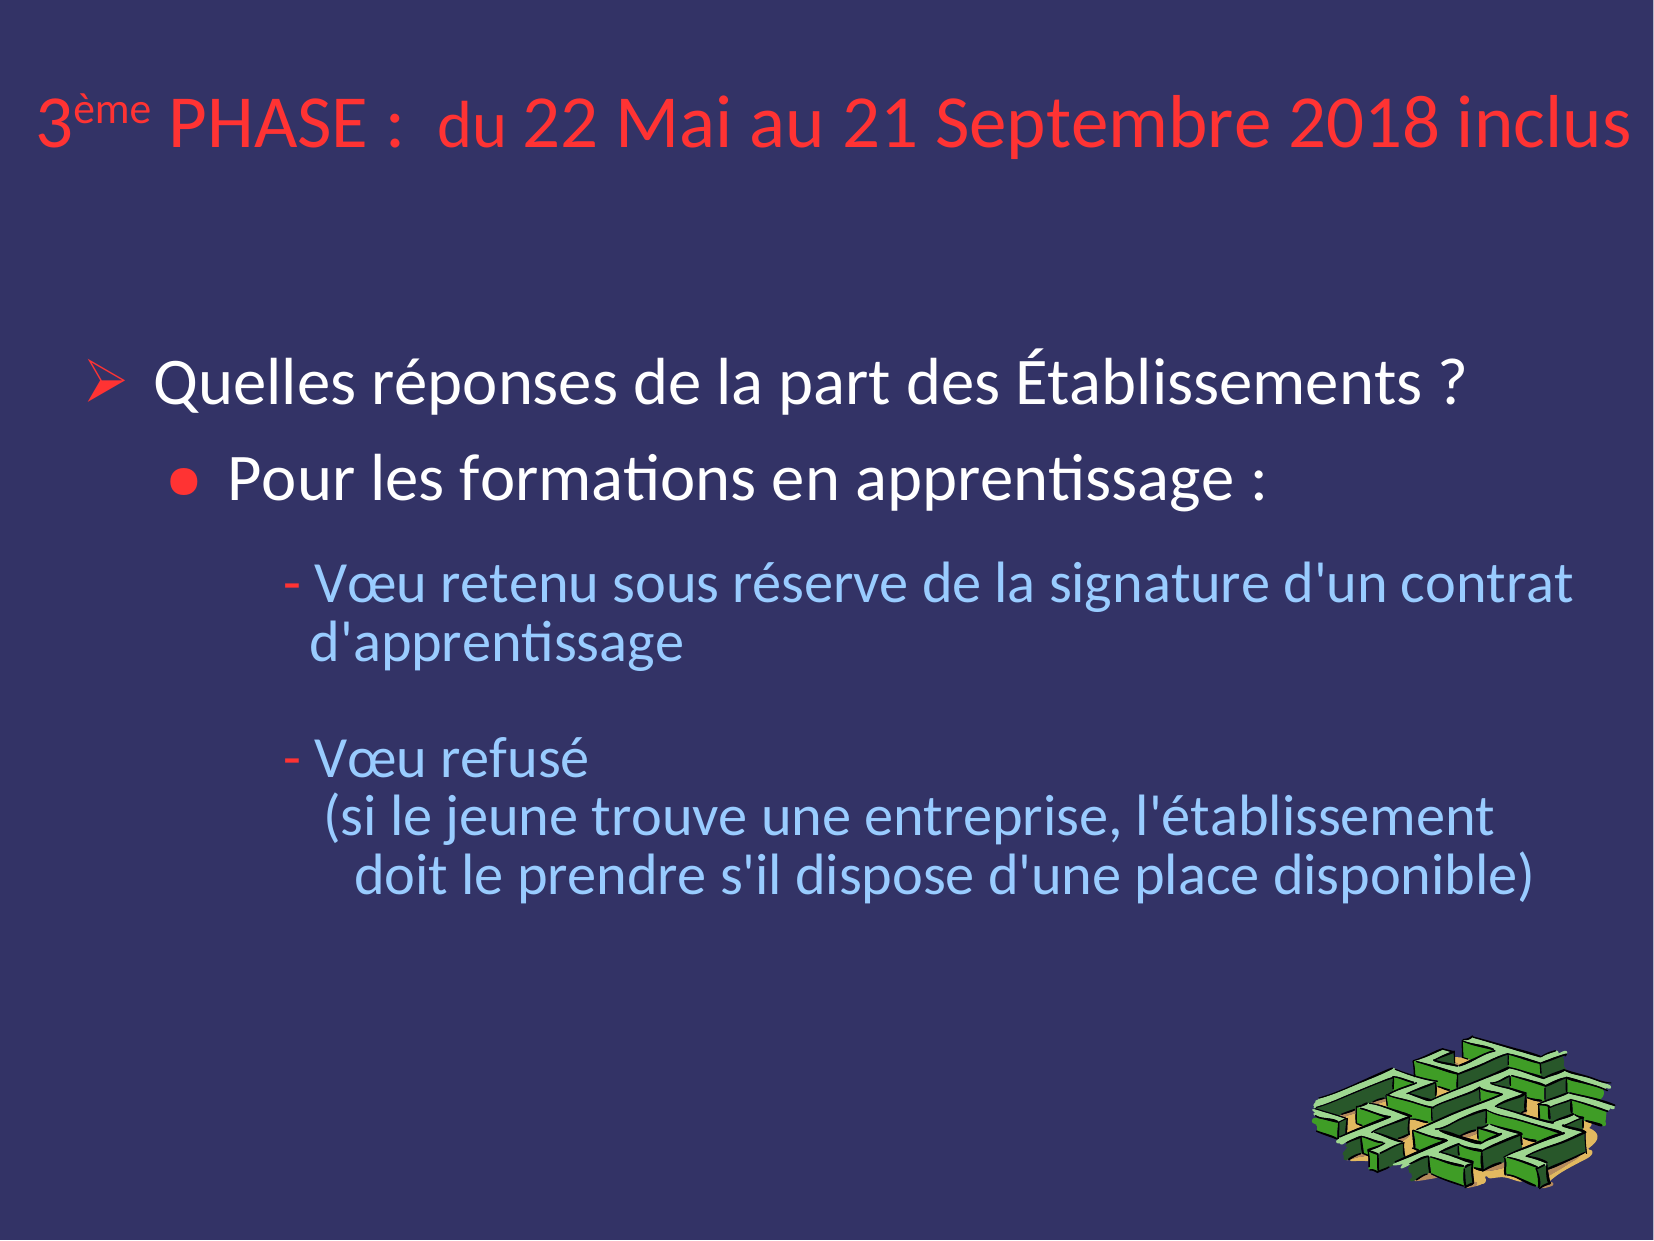

3ème PHASE : du 22 Mai au 21 Septembre 2018 inclus
# Quelles réponses de la part des Établissements ?
 Pour les formations en apprentissage :
- Vœu retenu sous réserve de la signature d'un contrat
 d'apprentissage
- Vœu refusé
 (si le jeune trouve une entreprise, l'établissement doit le prendre s'il dispose d'une place disponible)